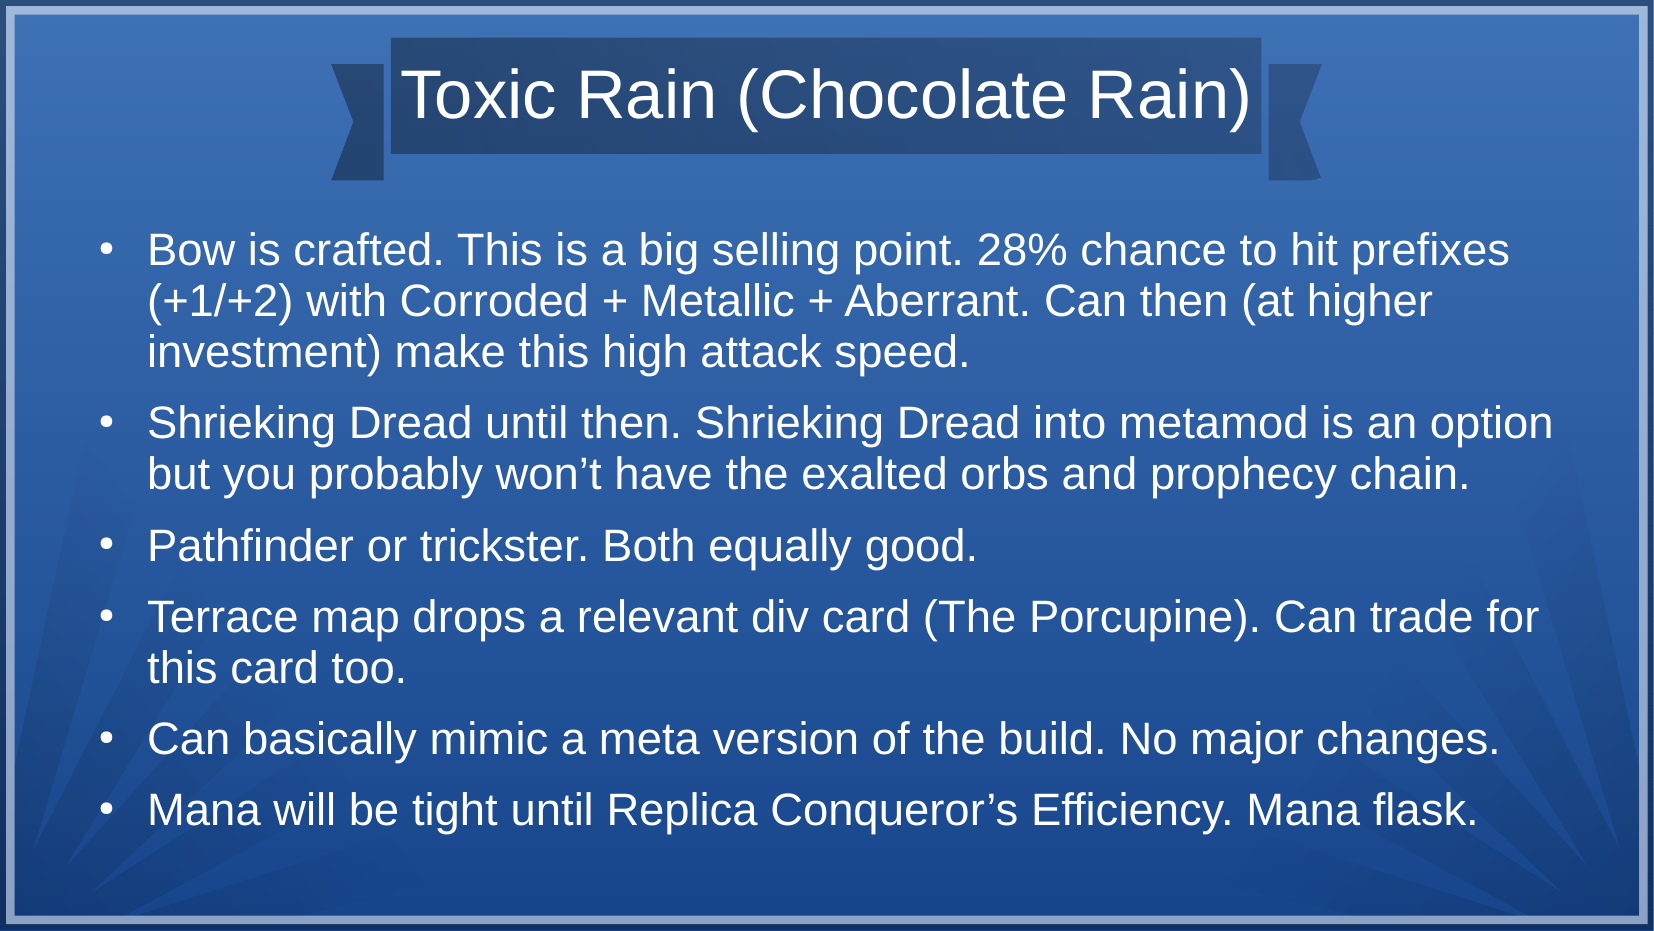

# Toxic Rain (Chocolate Rain)
Bow is crafted. This is a big selling point. 28% chance to hit prefixes (+1/+2) with Corroded + Metallic + Aberrant. Can then (at higher investment) make this high attack speed.
Shrieking Dread until then. Shrieking Dread into metamod is an option but you probably won’t have the exalted orbs and prophecy chain.
Pathfinder or trickster. Both equally good.
Terrace map drops a relevant div card (The Porcupine). Can trade for this card too.
Can basically mimic a meta version of the build. No major changes.
Mana will be tight until Replica Conqueror’s Efficiency. Mana flask.